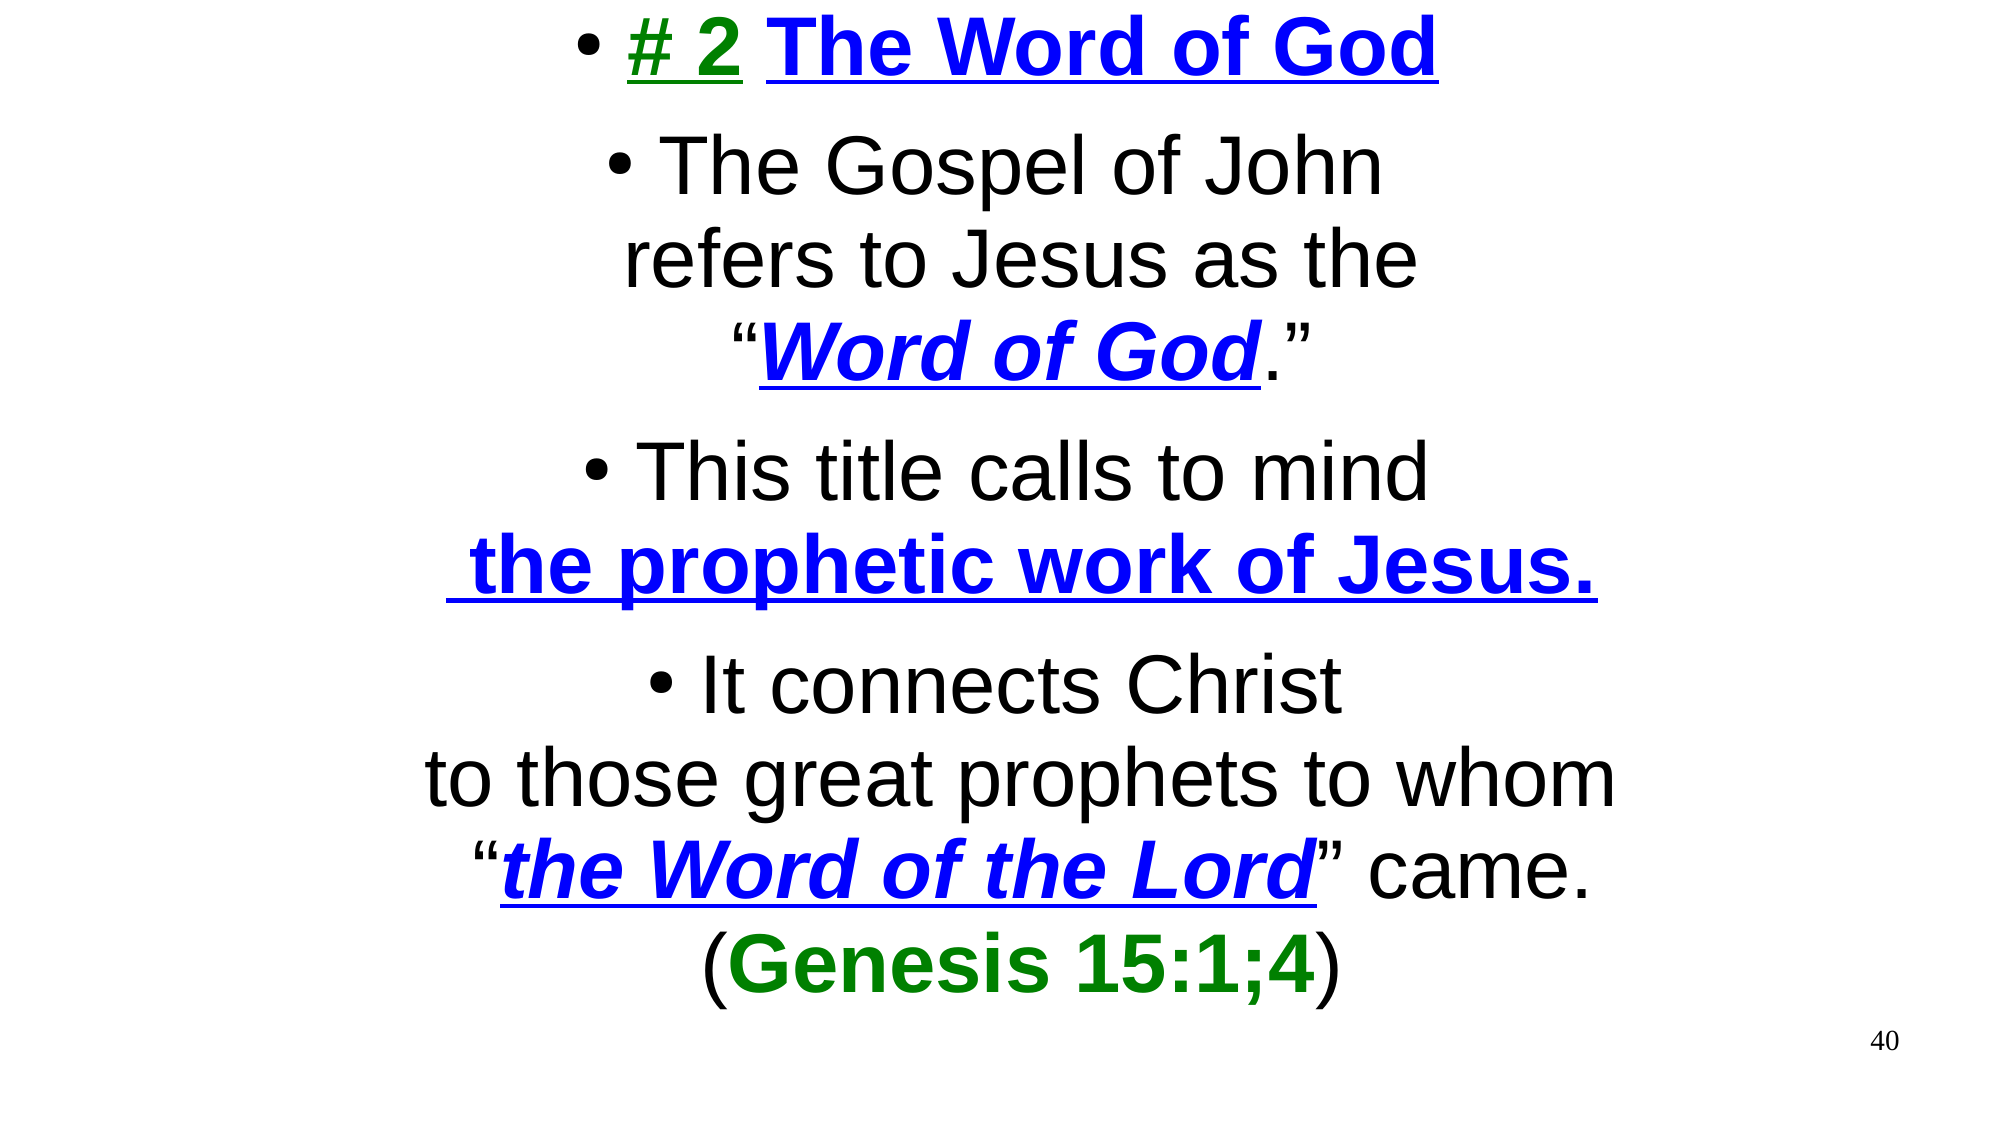

# # 2 The Word of God
The Gospel of John 
refers to Jesus as the
“Word of God.”
This title calls to mind
 the prophetic work of Jesus.
It connects Christ
to those great prophets to whom
“the Word of the Lord” came.
(Genesis 15:1;4)
40